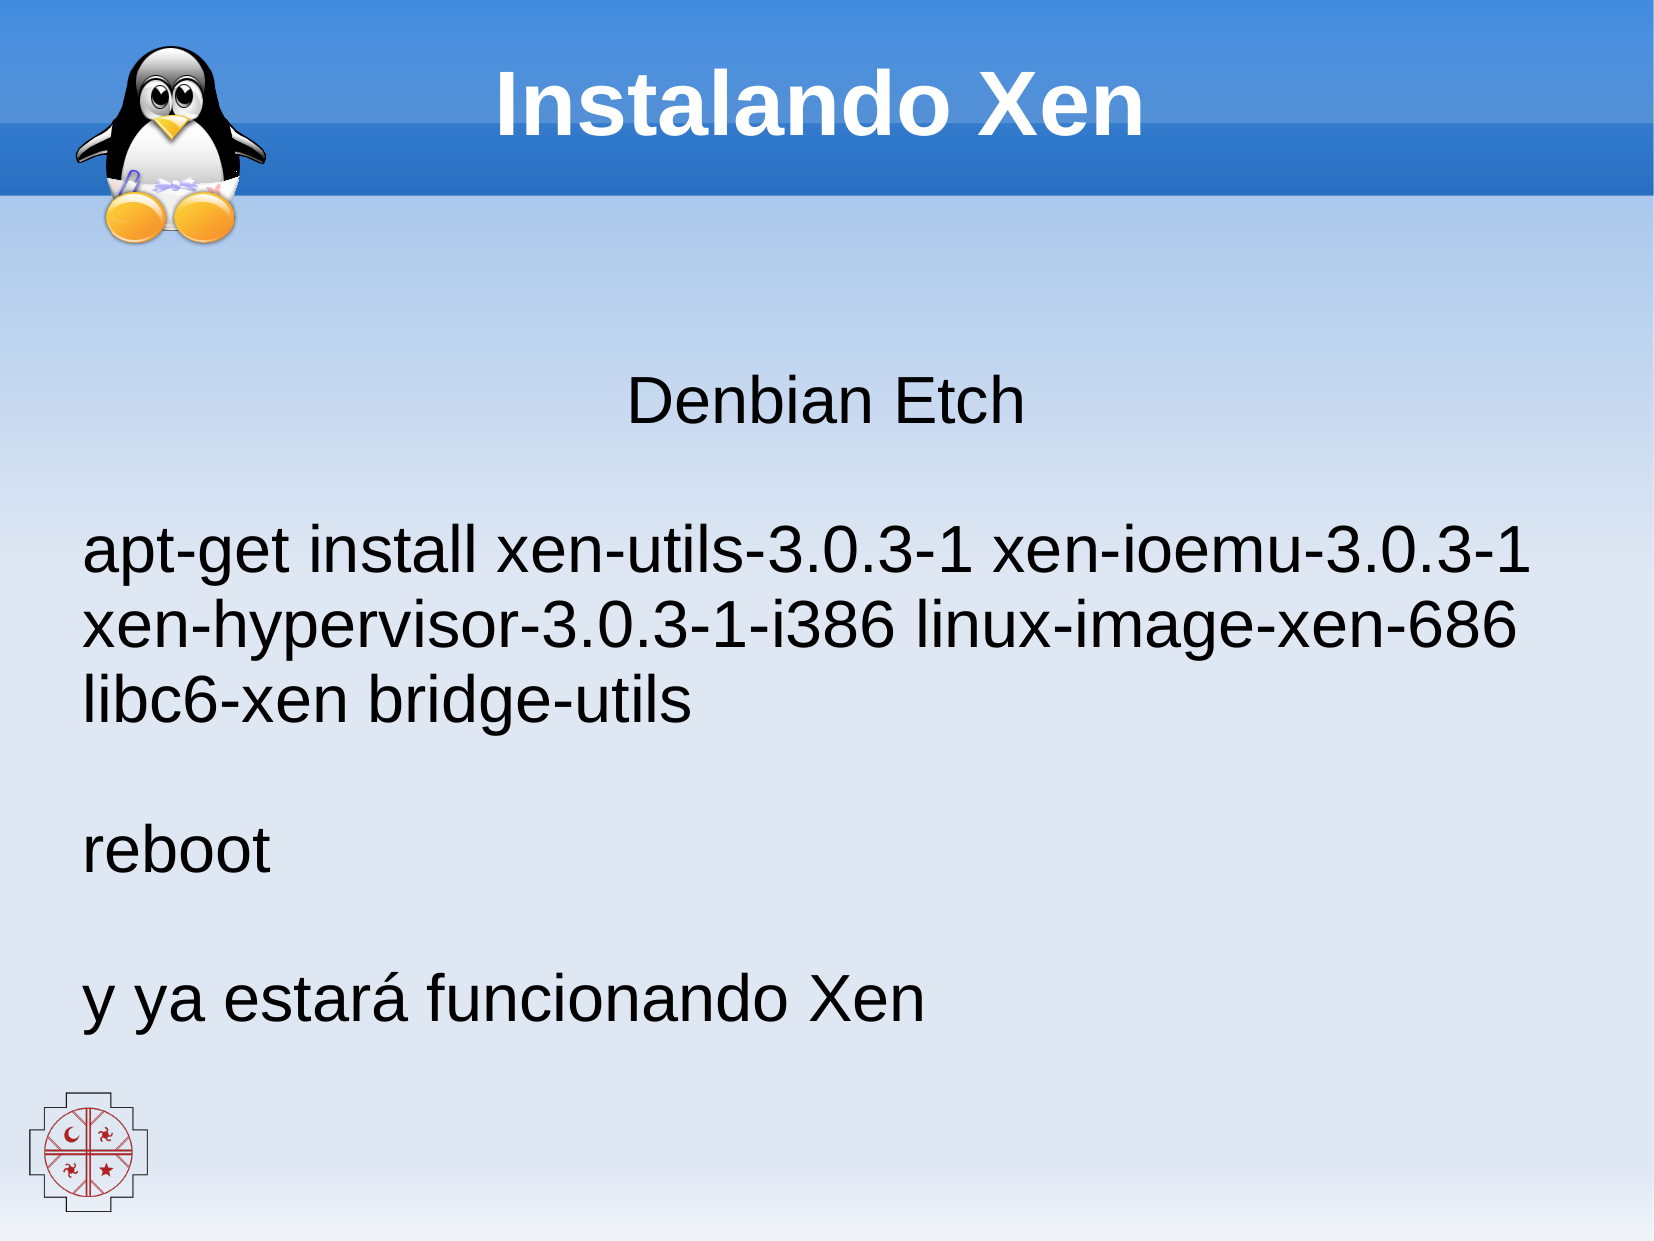

# Instalando Xen
Denbian Etch
apt-get install xen-utils-3.0.3-1 xen-ioemu-3.0.3-1 xen-hypervisor-3.0.3-1-i386 linux-image-xen-686 libc6-xen bridge-utils
reboot
y ya estará funcionando Xen